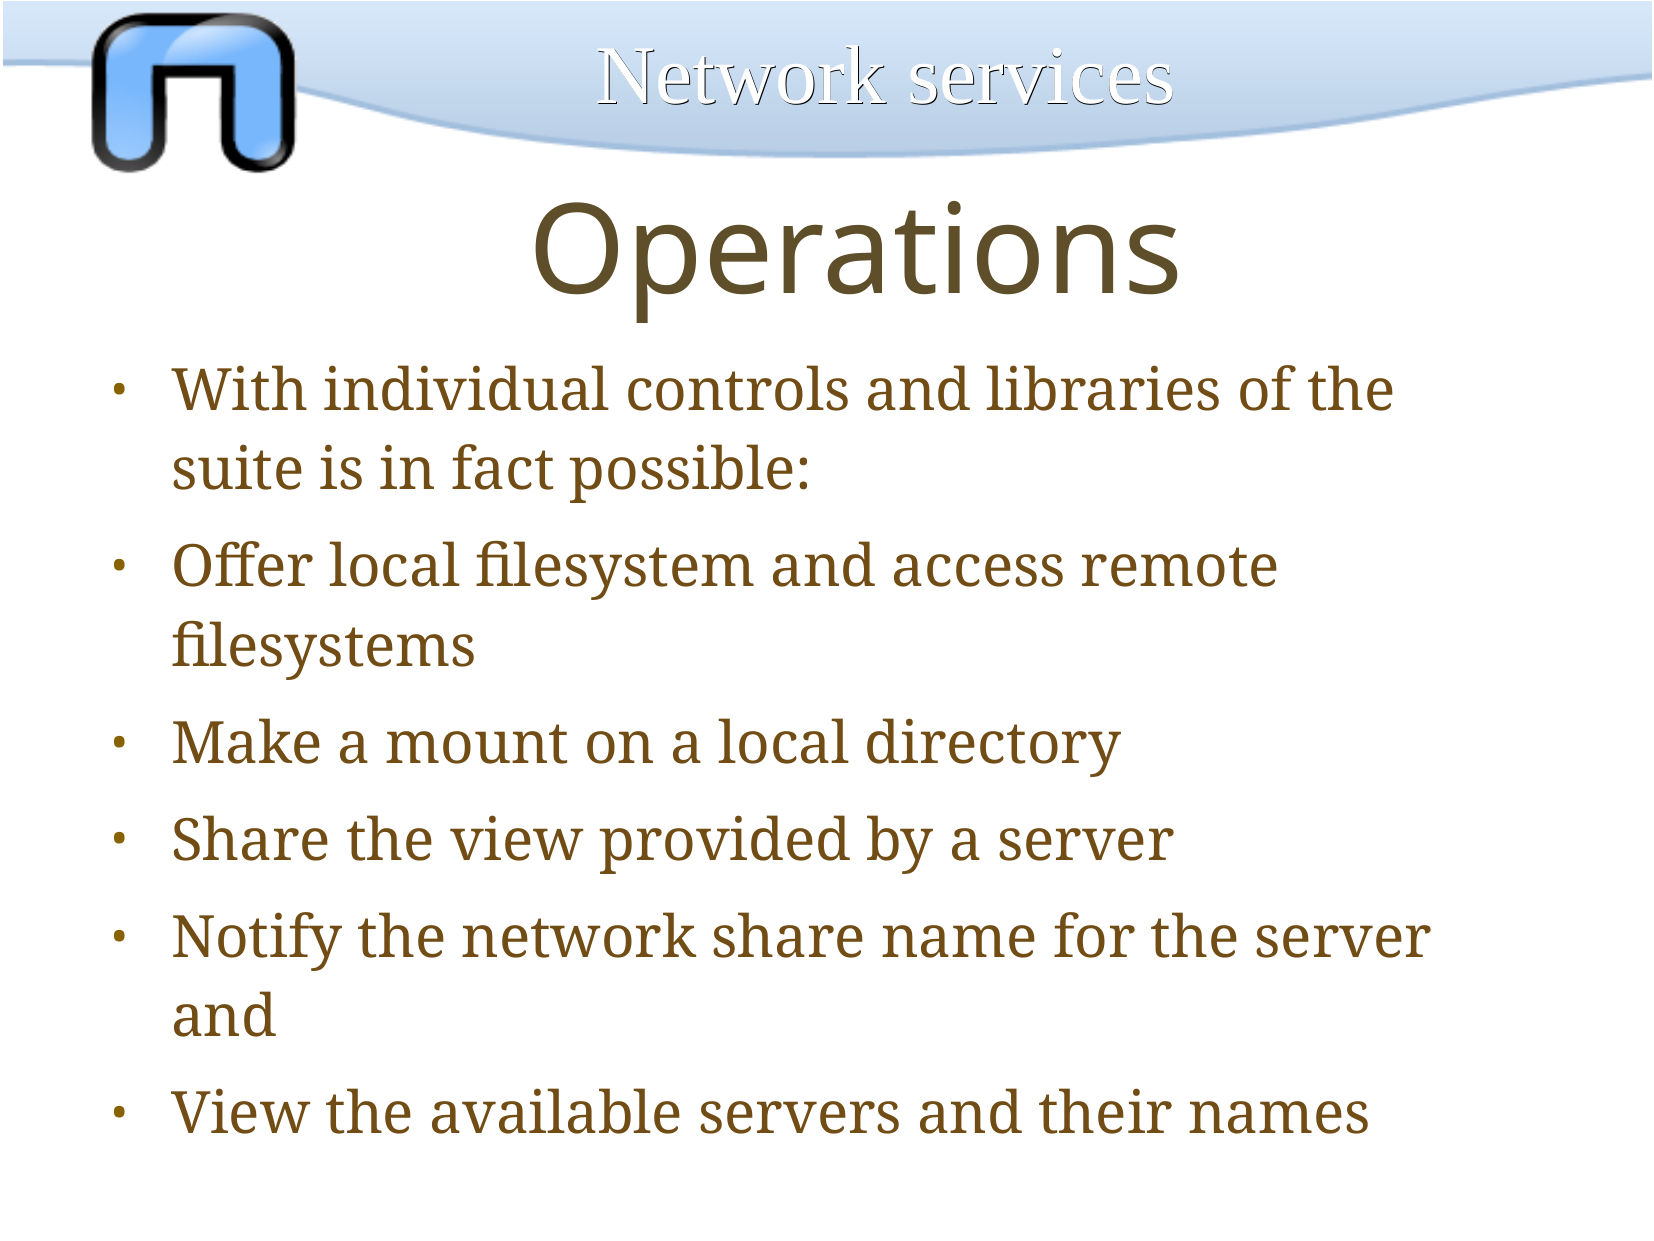

Network services
Operations
# With individual controls and libraries of the suite is in fact possible:
Offer local filesystem and access remote filesystems
Make a mount on a local directory
Share the view provided by a server
Notify the network share name for the server and
View the available servers and their names